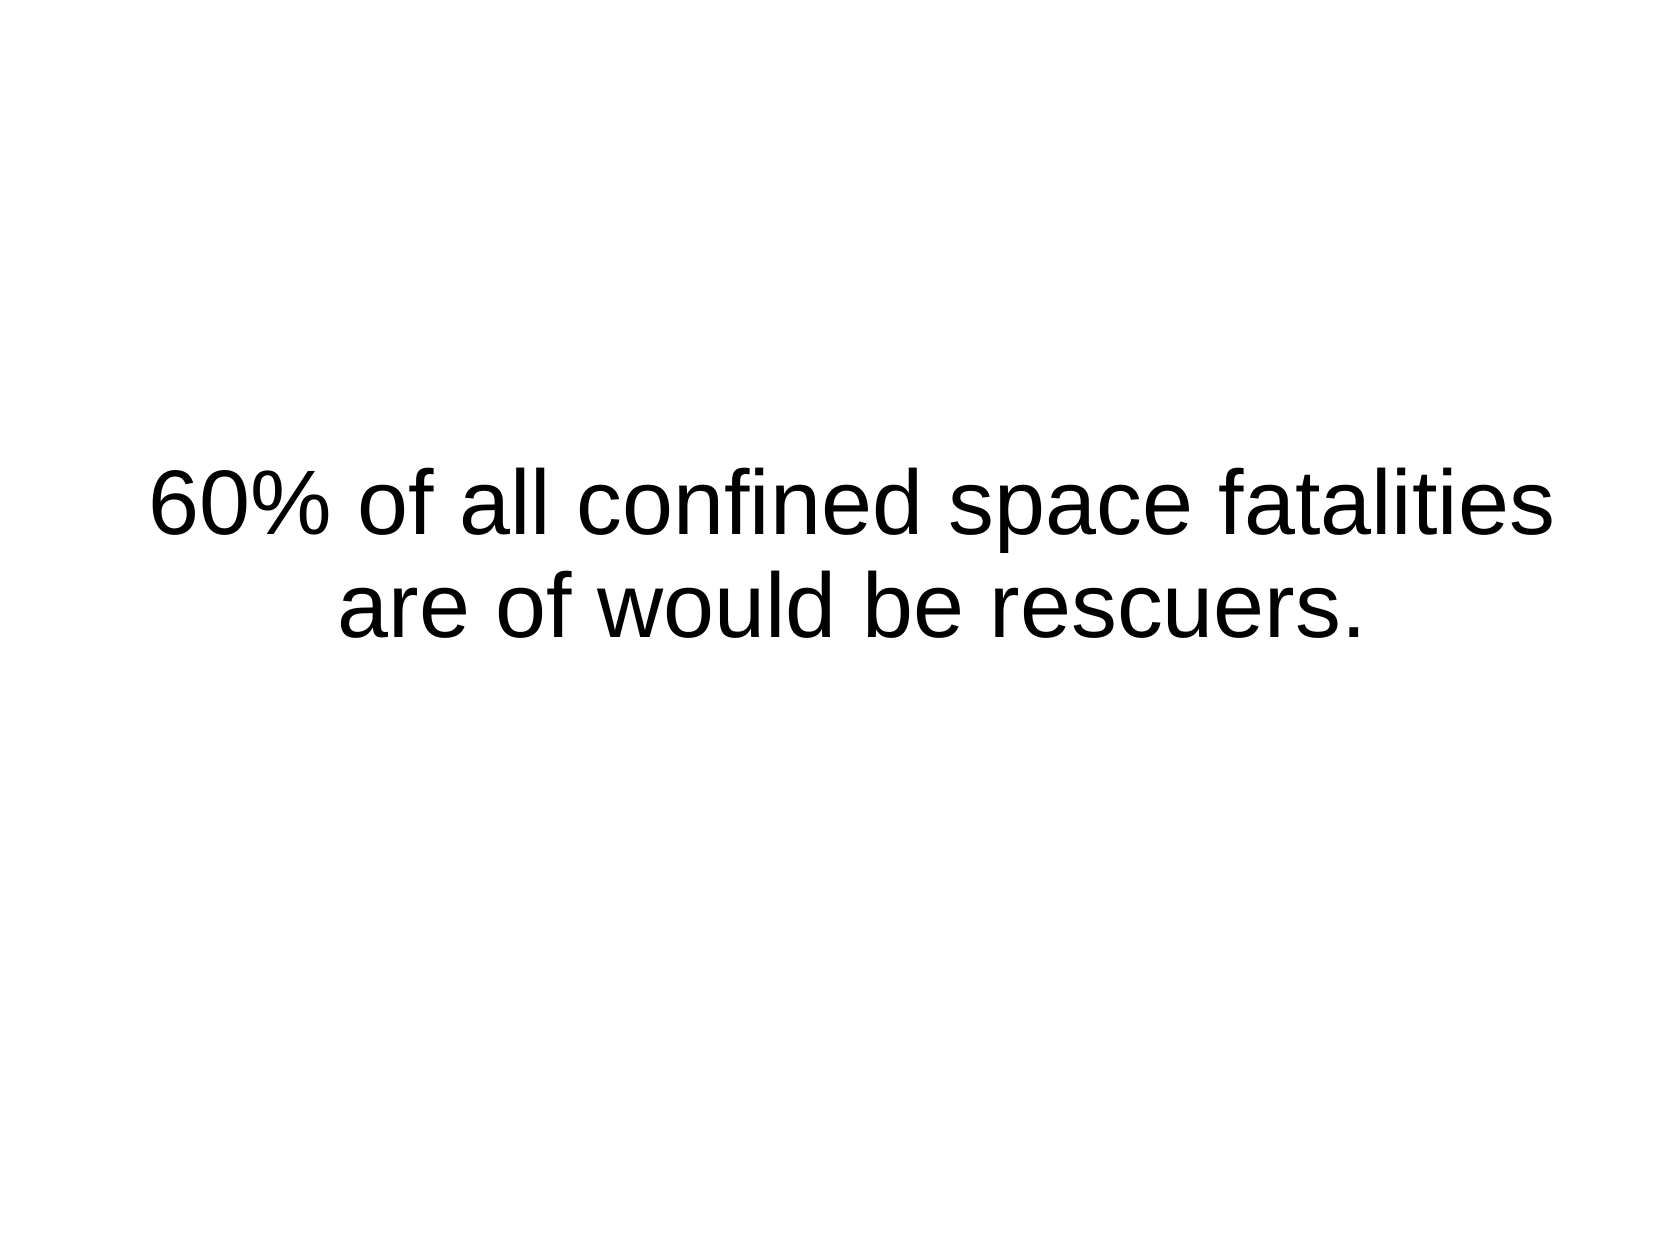

# 60% of all confined space fatalities are of would be rescuers.